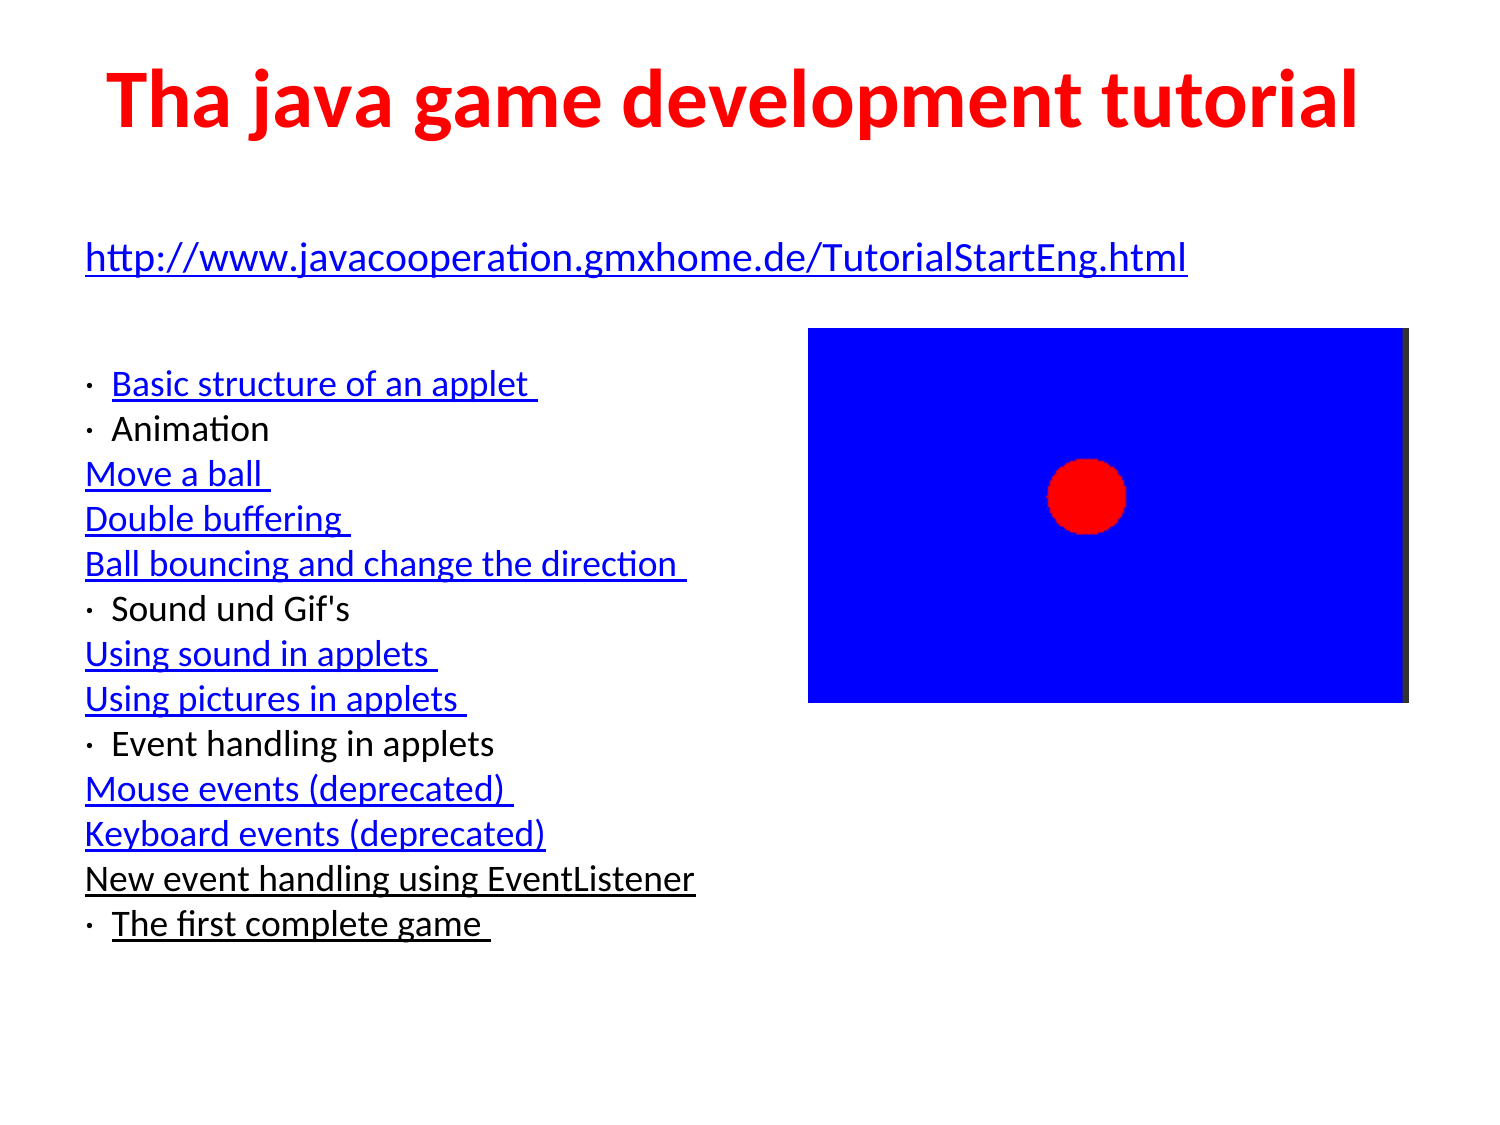

# Tha java game development tutorial
http://www.javacooperation.gmxhome.de/TutorialStartEng.html
· Basic structure of an applet
· Animation
Move a ball
Double buffering
Ball bouncing and change the direction
· Sound und Gif's
Using sound in applets
Using pictures in applets
· Event handling in applets
Mouse events (deprecated)
Keyboard events (deprecated)
New event handling using EventListener
· The first complete game